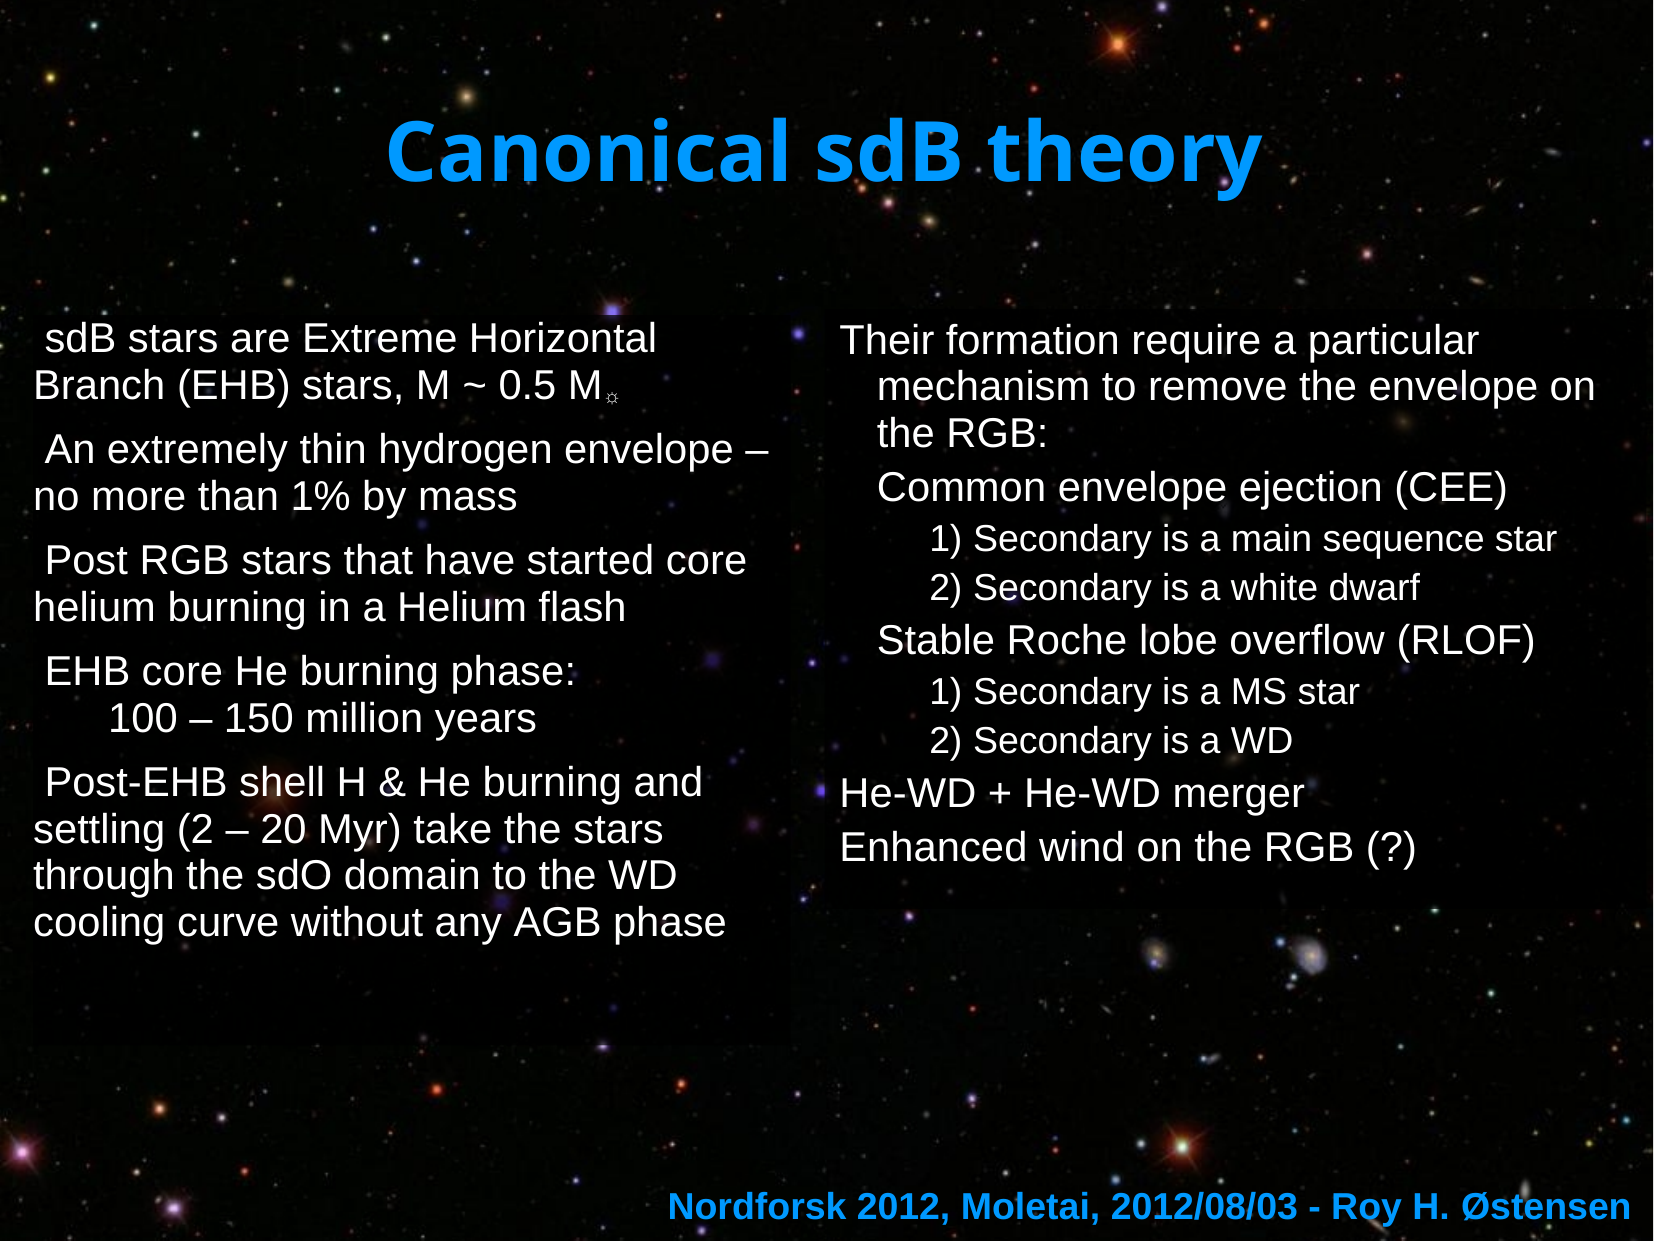

# Canonical sdB theory
Their formation require a particular mechanism to remove the envelope on the RGB:
Common envelope ejection (CEE)
1) Secondary is a main sequence star
2) Secondary is a white dwarf
Stable Roche lobe overflow (RLOF)
1) Secondary is a MS star
2) Secondary is a WD
He-WD + He-WD merger
Enhanced wind on the RGB (?)
 sdB stars are Extreme Horizontal Branch (EHB) stars, M ~ 0.5 M☼
 An extremely thin hydrogen envelope – no more than 1% by mass
 Post RGB stars that have started core helium burning in a Helium flash
 EHB core He burning phase:
	100 – 150 million years
 Post-EHB shell H & He burning and settling (2 – 20 Myr) take the stars through the sdO domain to the WD cooling curve without any AGB phase